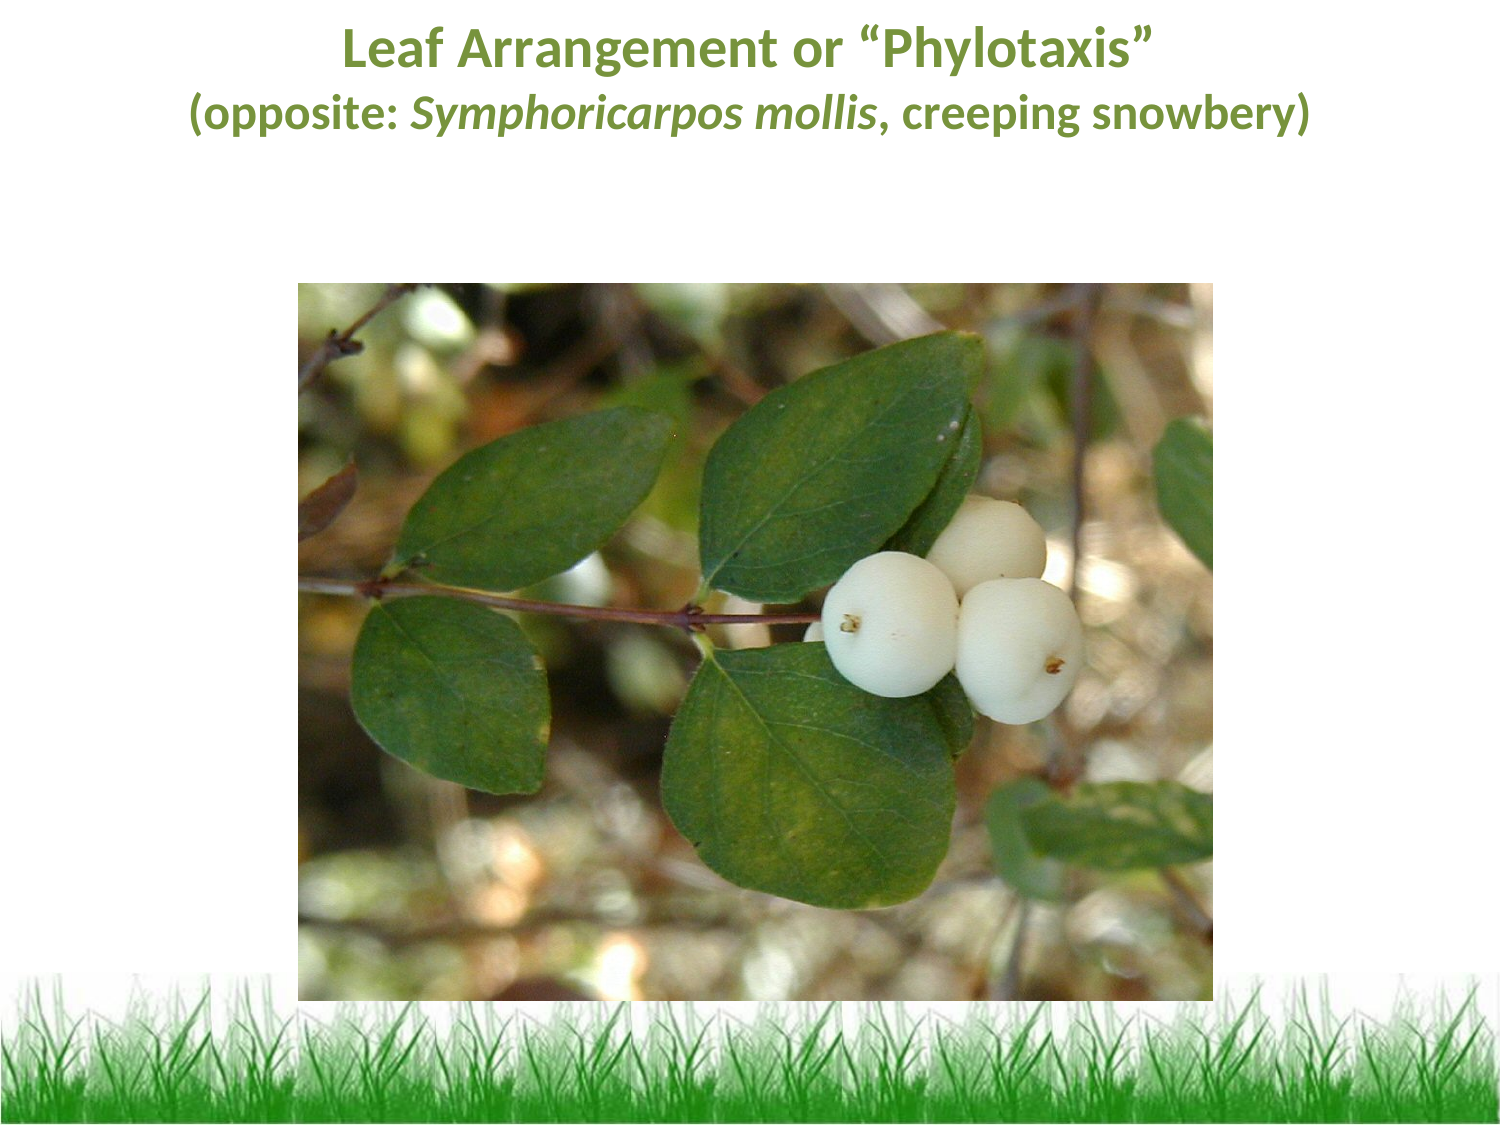

# Leaf Arrangement or “Phylotaxis” (opposite: Symphoricarpos mollis, creeping snowbery)